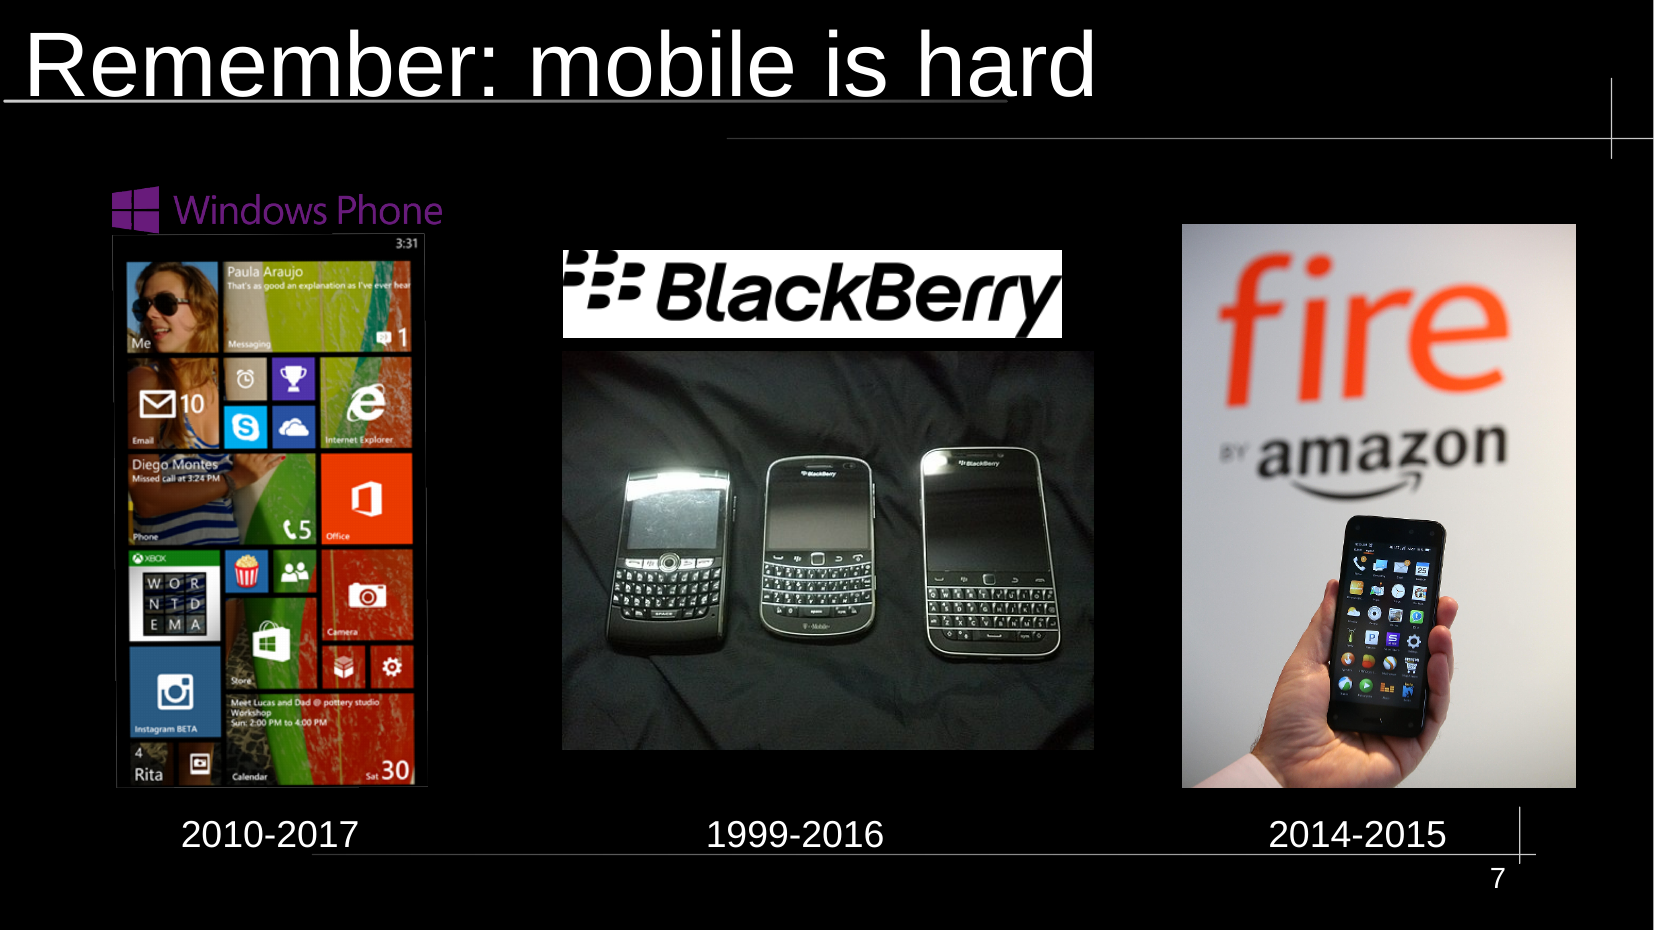

# Remember: mobile is hard
2010-2017
1999-2016
2014-2015
7